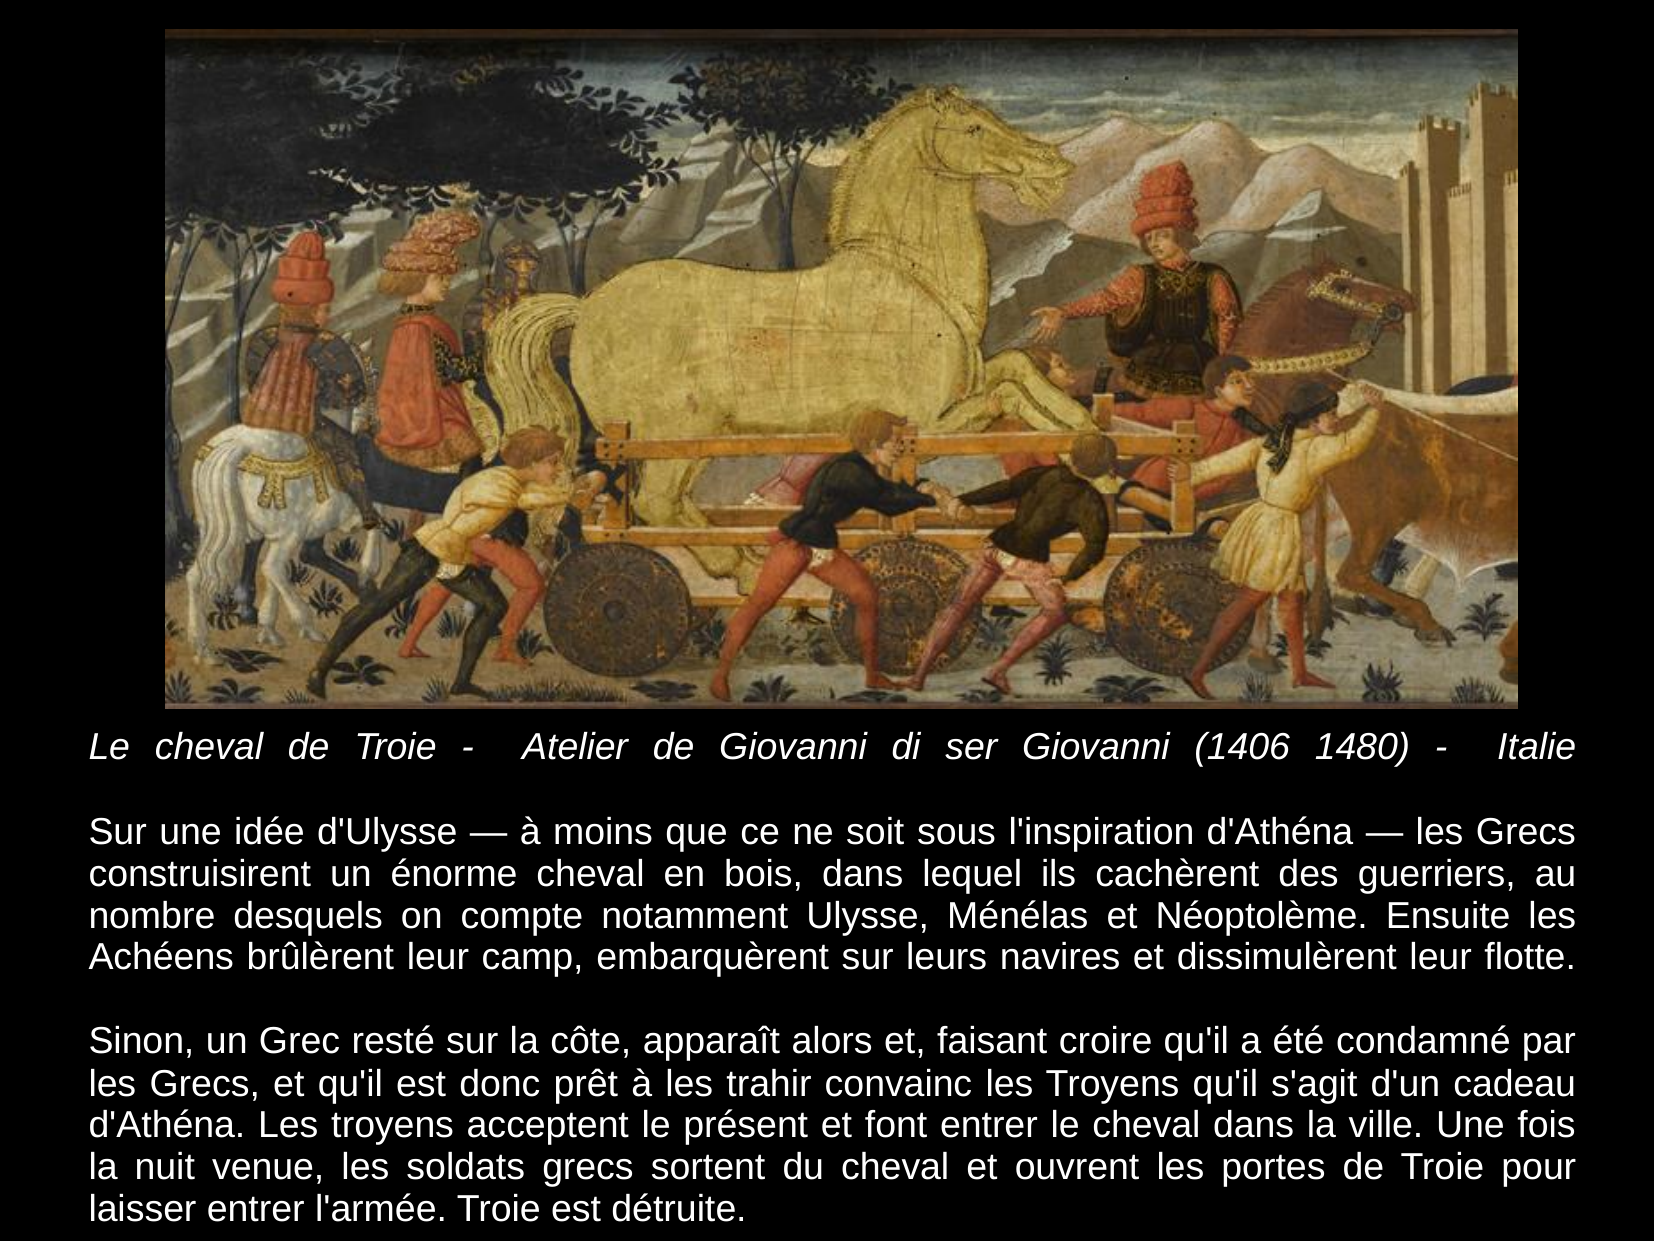

# Le cheval de Troie - Atelier de Giovanni di ser Giovanni (1406 1480) - Italie Sur une idée d'Ulysse — à moins que ce ne soit sous l'inspiration d'Athéna — les Grecs construisirent un énorme cheval en bois, dans lequel ils cachèrent des guerriers, au nombre desquels on compte notamment Ulysse, Ménélas et Néoptolème. Ensuite les Achéens brûlèrent leur camp, embarquèrent sur leurs navires et dissimulèrent leur flotte. Sinon, un Grec resté sur la côte, apparaît alors et, faisant croire qu'il a été condamné par les Grecs, et qu'il est donc prêt à les trahir convainc les Troyens qu'il s'agit d'un cadeau d'Athéna. Les troyens acceptent le présent et font entrer le cheval dans la ville. Une fois la nuit venue, les soldats grecs sortent du cheval et ouvrent les portes de Troie pour laisser entrer l'armée. Troie est détruite.